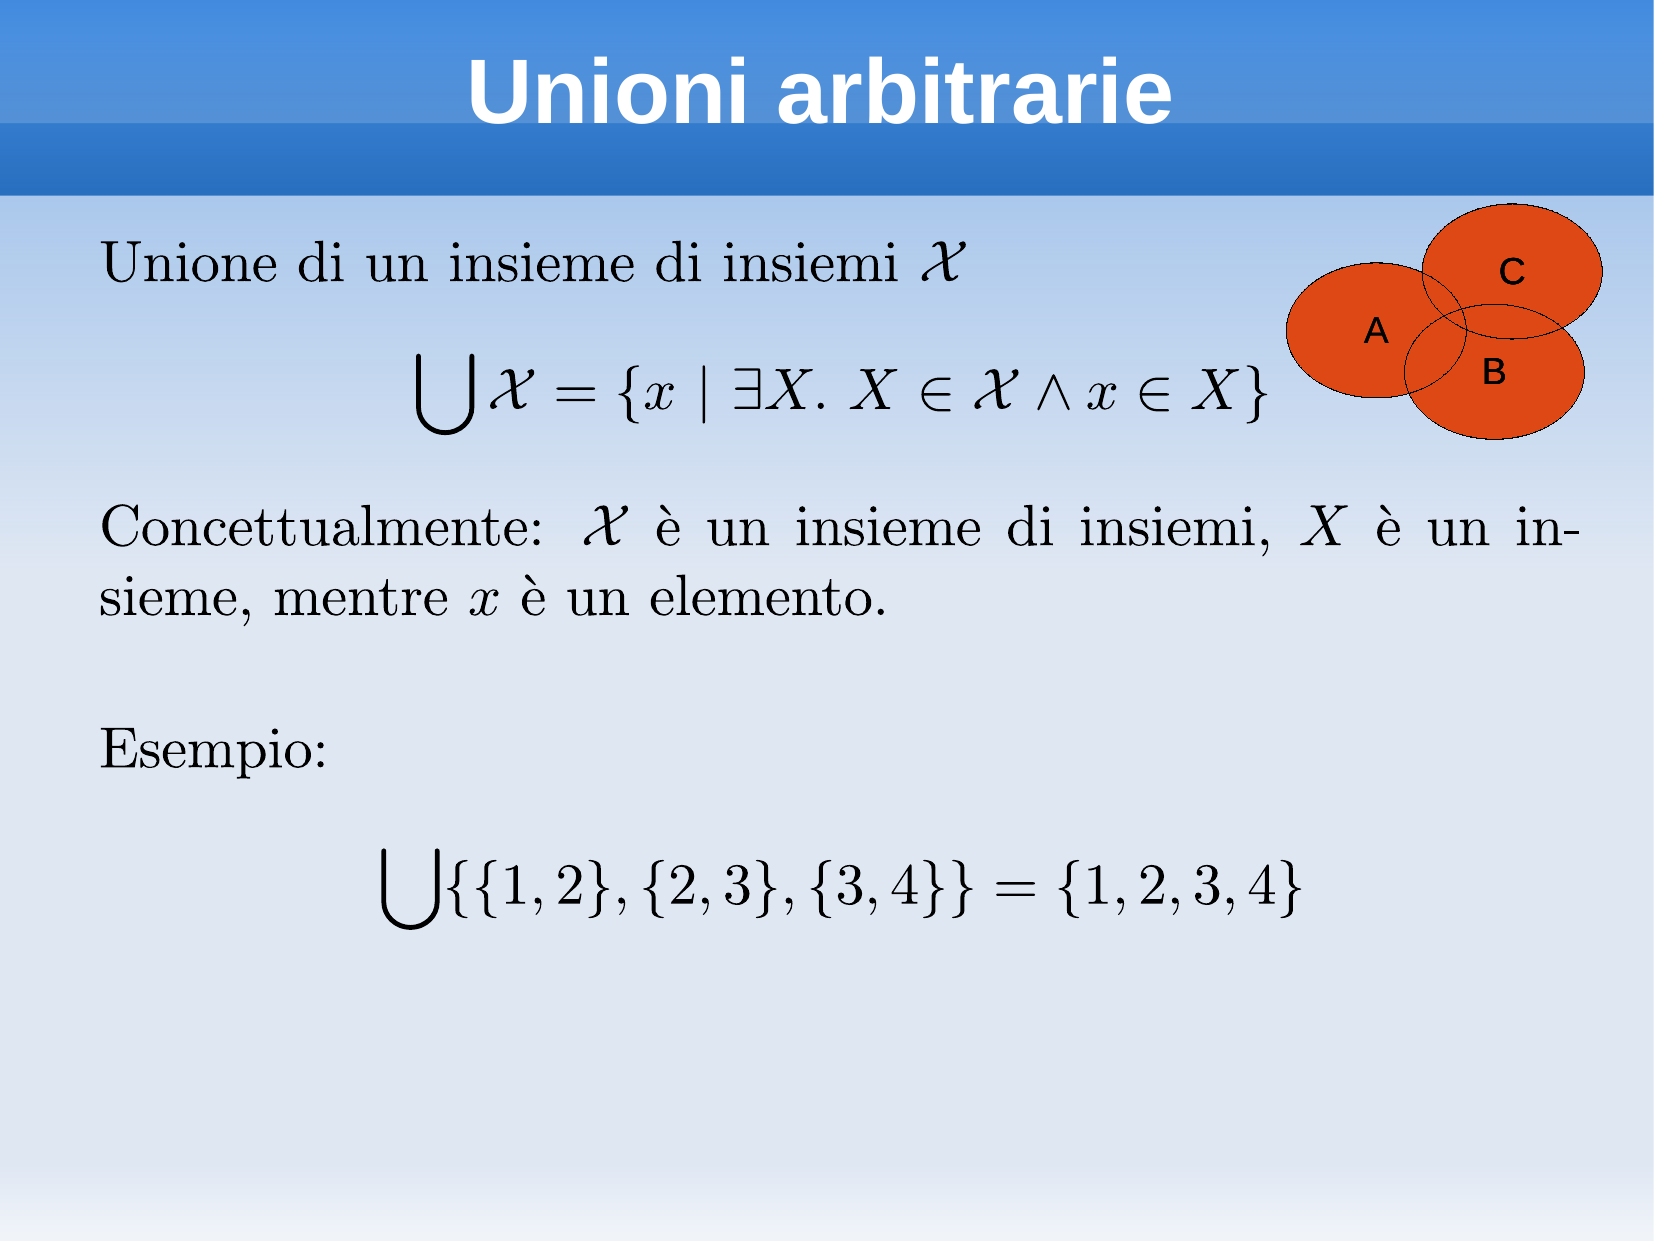

# Unioni arbitrarie
C
C
C
C
A
A
B
B
B
B